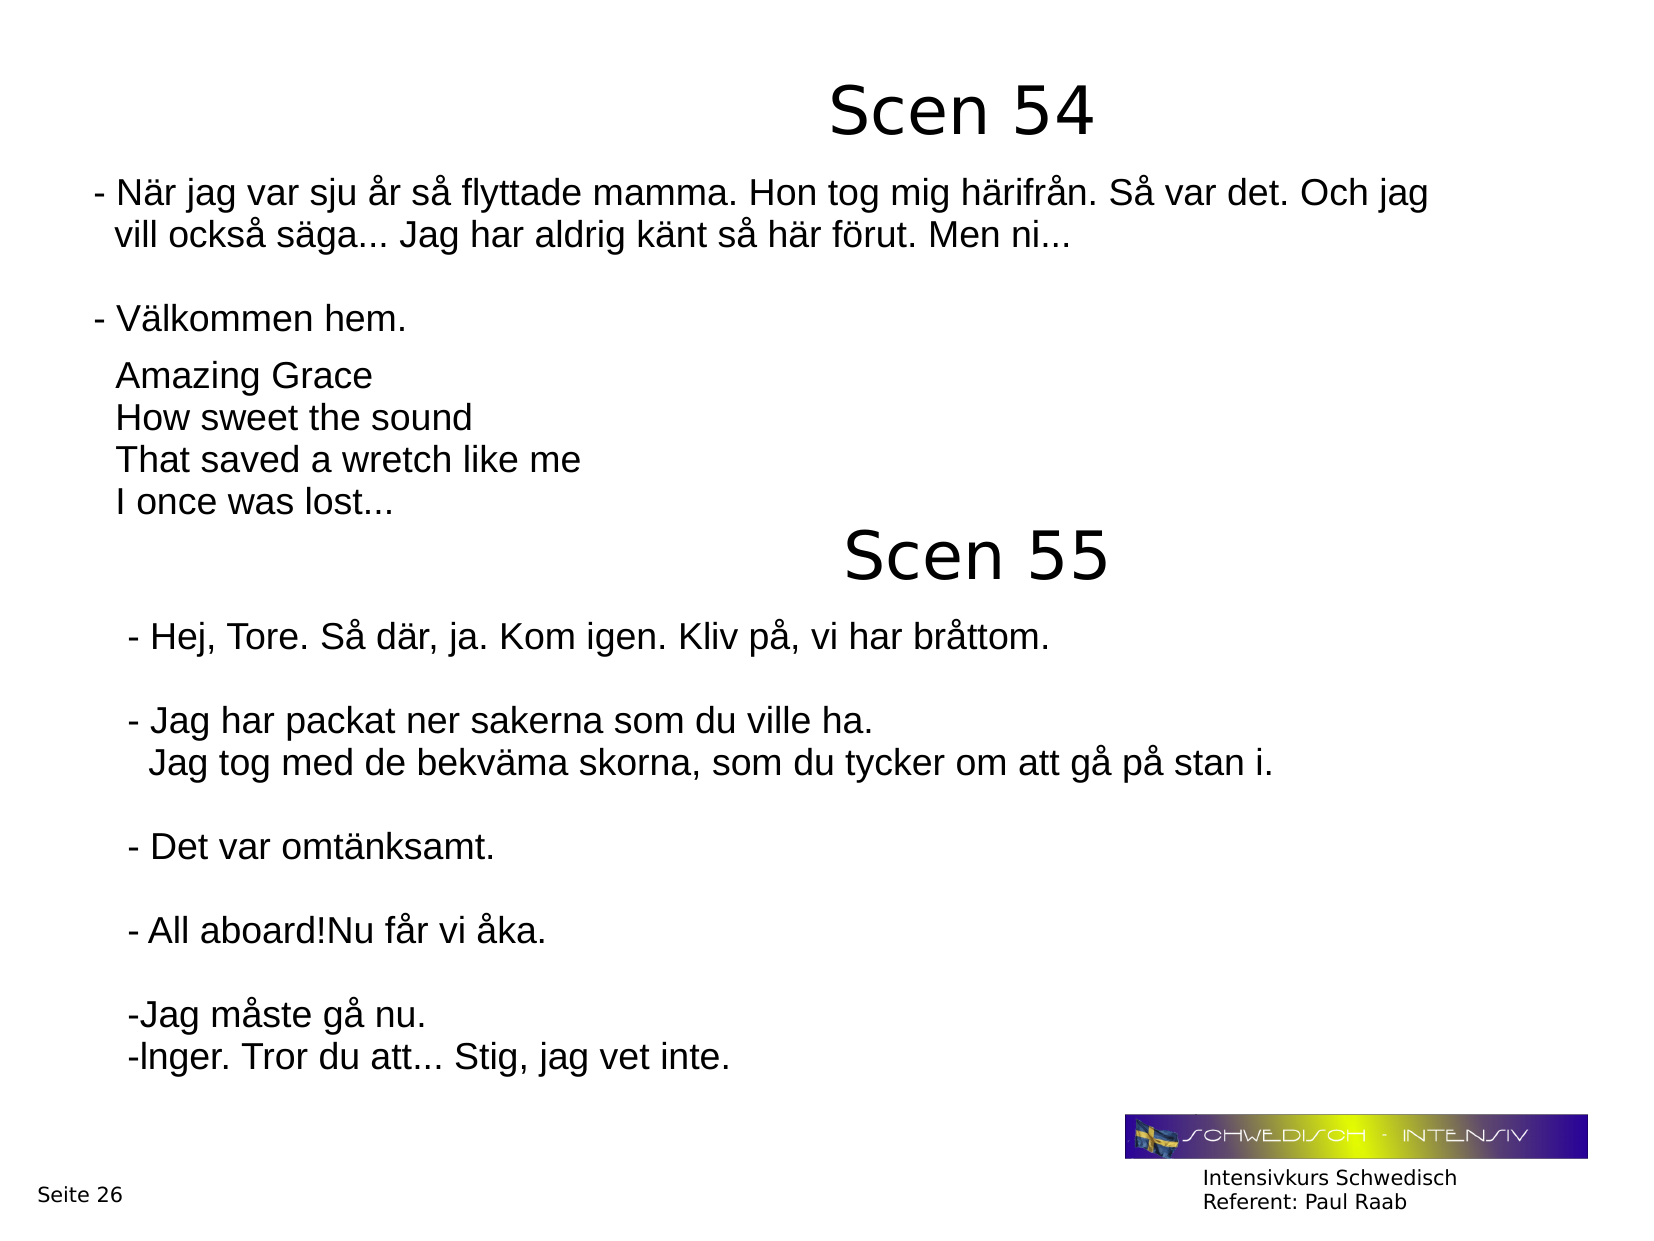

Scen 54
- När jag var sju år så flyttade mamma. Hon tog mig härifrån. Så var det. Och jag
 vill också säga... Jag har aldrig känt så här förut. Men ni...
- Välkommen hem.
Amazing Grace
How sweet the sound
That saved a wretch like me
I once was lost...
 Scen 55
- Hej, Tore. Så där, ja. Kom igen. Kliv på, vi har bråttom.
- Jag har packat ner sakerna som du ville ha.
 Jag tog med de bekväma skorna, som du tycker om att gå på stan i.
- Det var omtänksamt.
- All aboard!Nu får vi åka.
-Jag måste gå nu.
-lnger. Tror du att... Stig, jag vet inte.